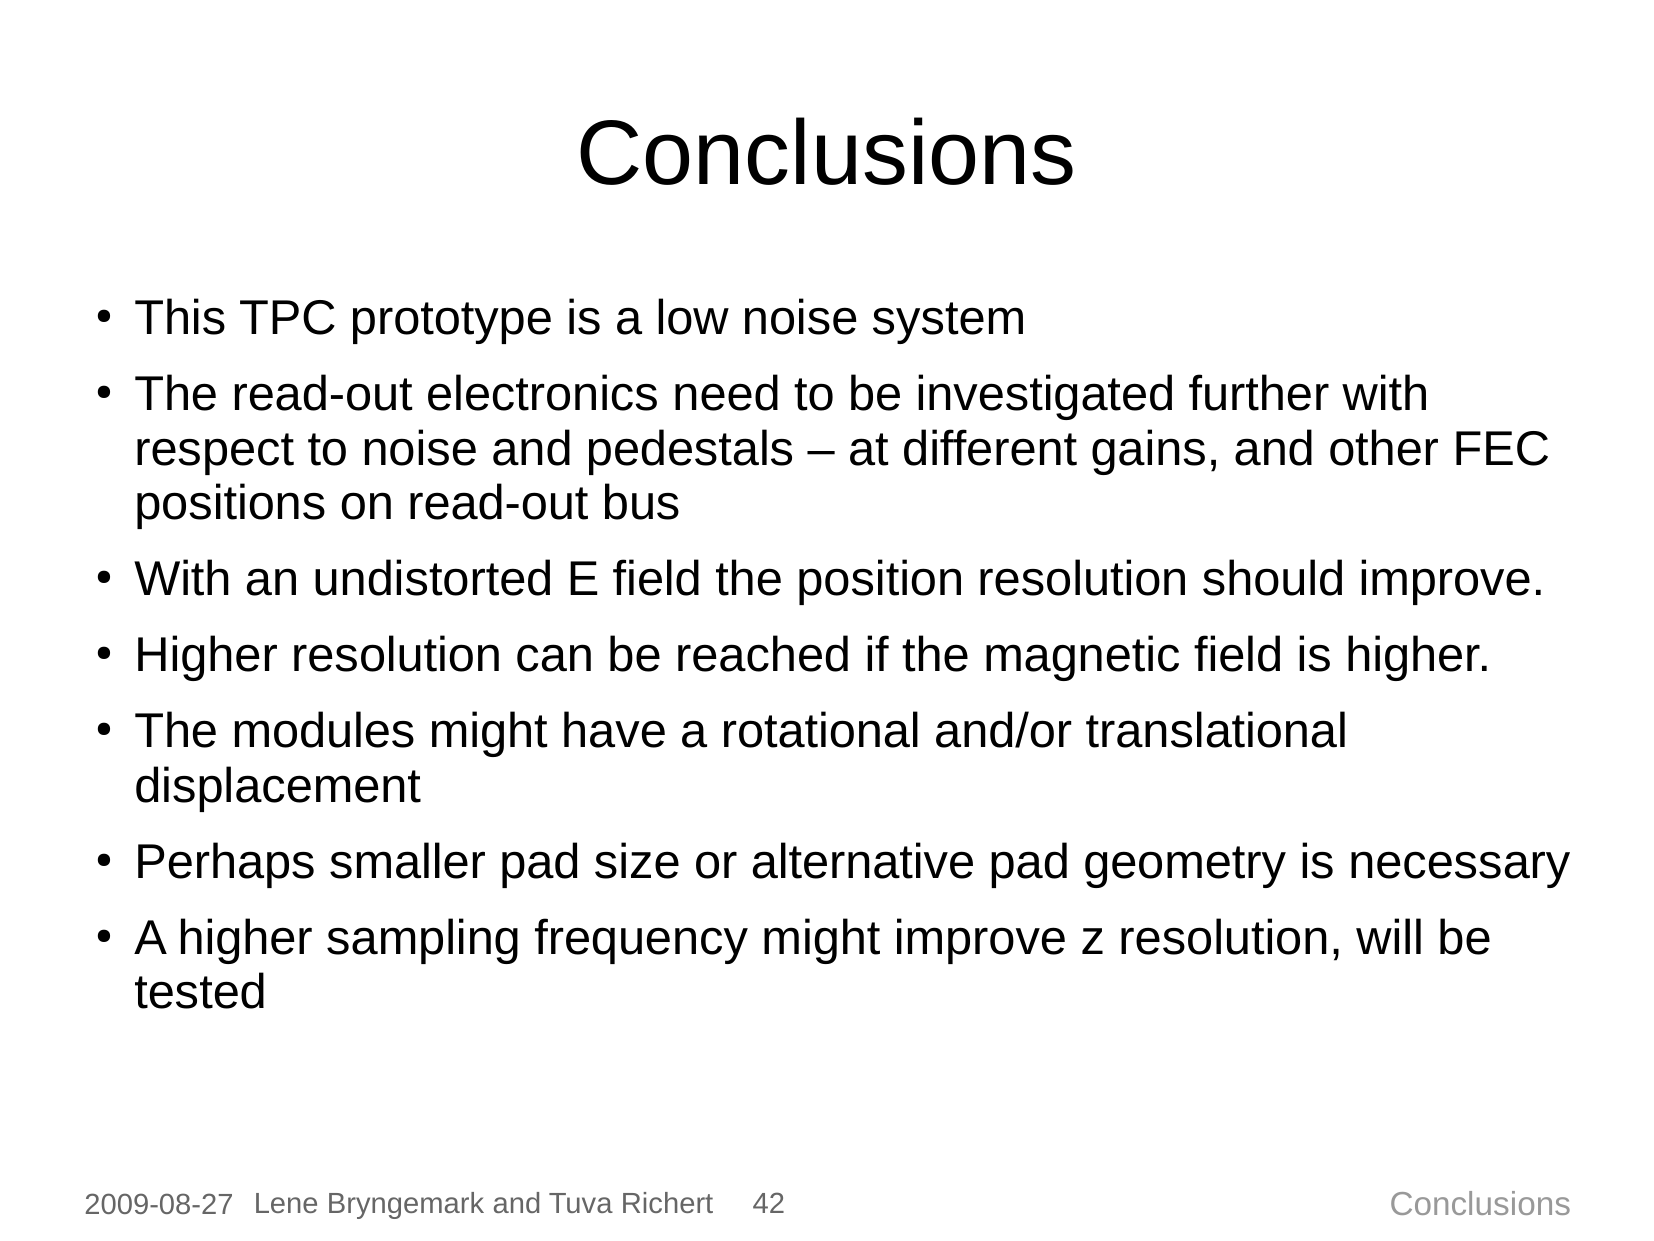

# Conclusions
This TPC prototype is a low noise system
The read-out electronics need to be investigated further with respect to noise and pedestals – at different gains, and other FEC positions on read-out bus
With an undistorted E field the position resolution should improve.
Higher resolution can be reached if the magnetic field is higher.
The modules might have a rotational and/or translational displacement
Perhaps smaller pad size or alternative pad geometry is necessary
A higher sampling frequency might improve z resolution, will be tested
Conclusions
Lene Bryngemark and Tuva Richert
42
2009-08-27